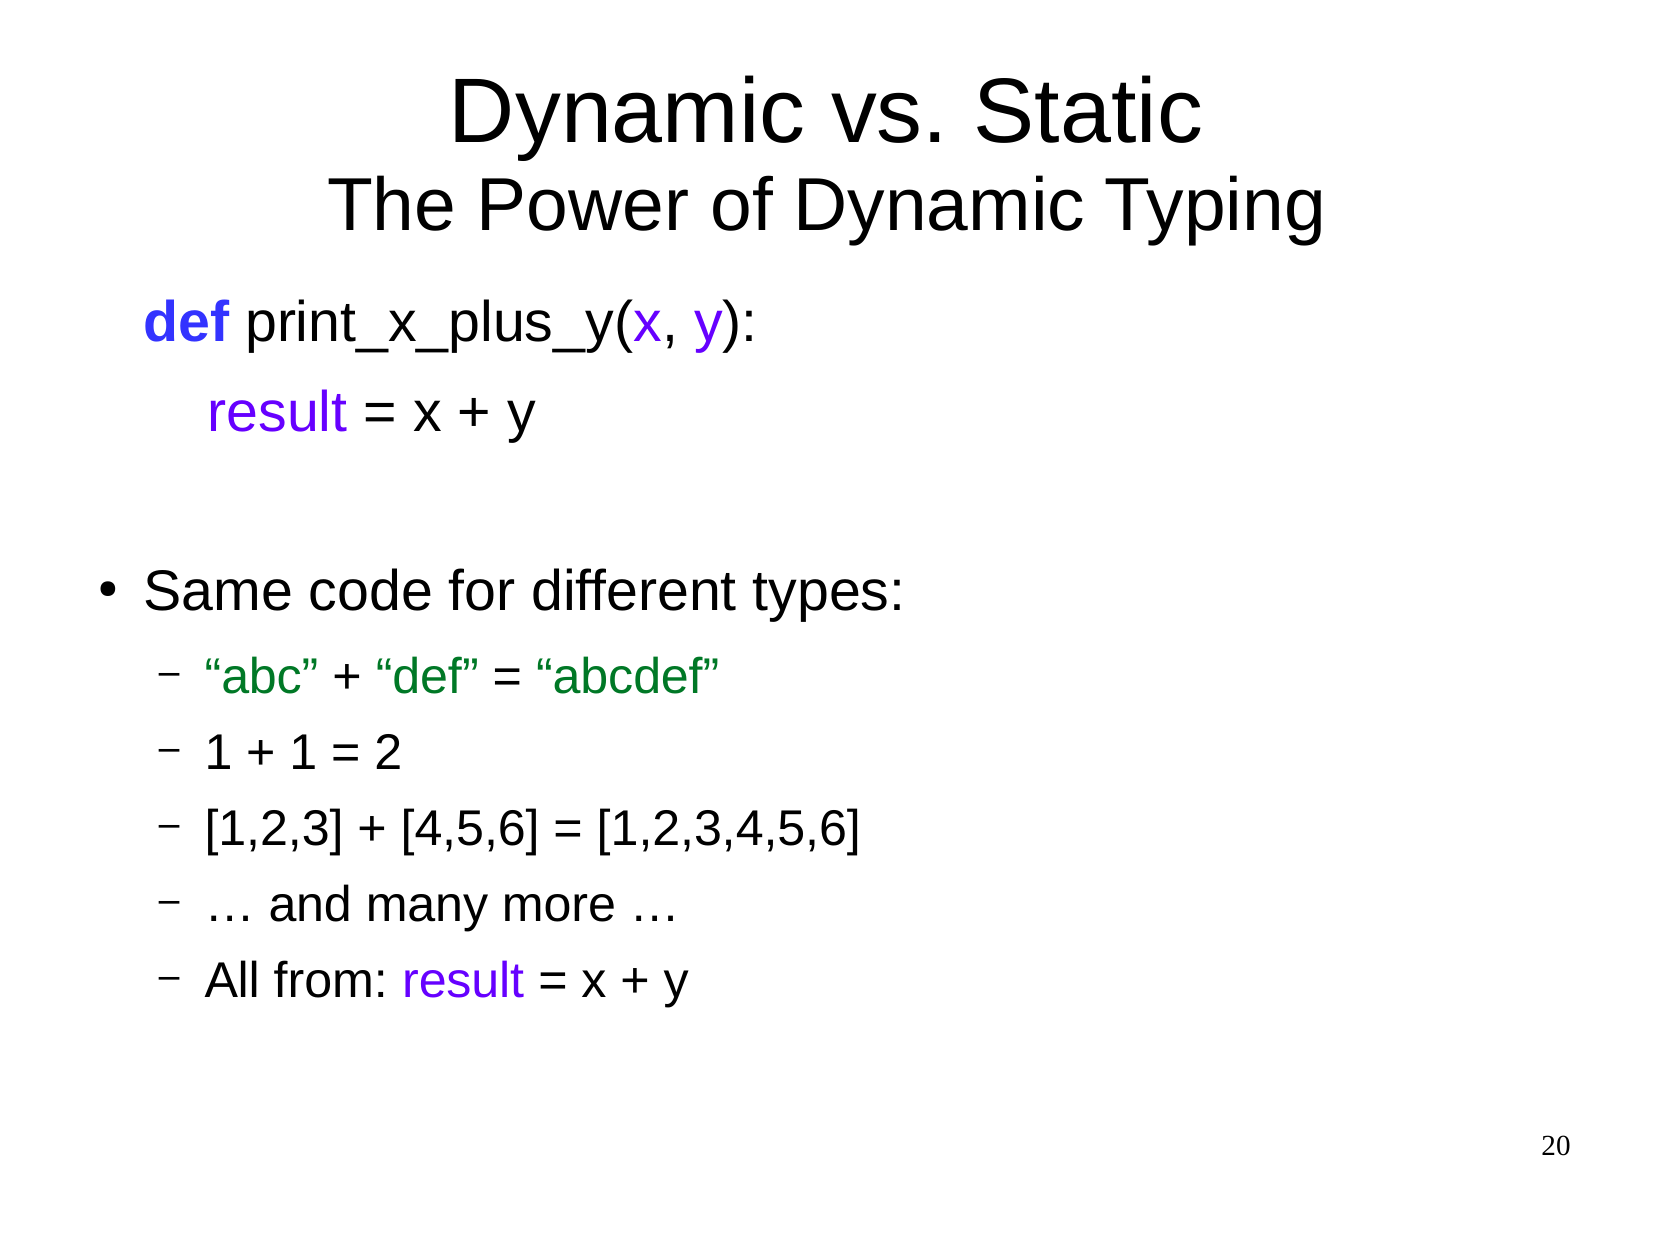

# Dynamic vs. Static The Power of Dynamic Typing
def print_x_plus_y(x, y):
 result = x + y
Same code for different types:
“abc” + “def” = “abcdef”
1 + 1 = 2
[1,2,3] + [4,5,6] = [1,2,3,4,5,6]
… and many more …
All from: result = x + y
20